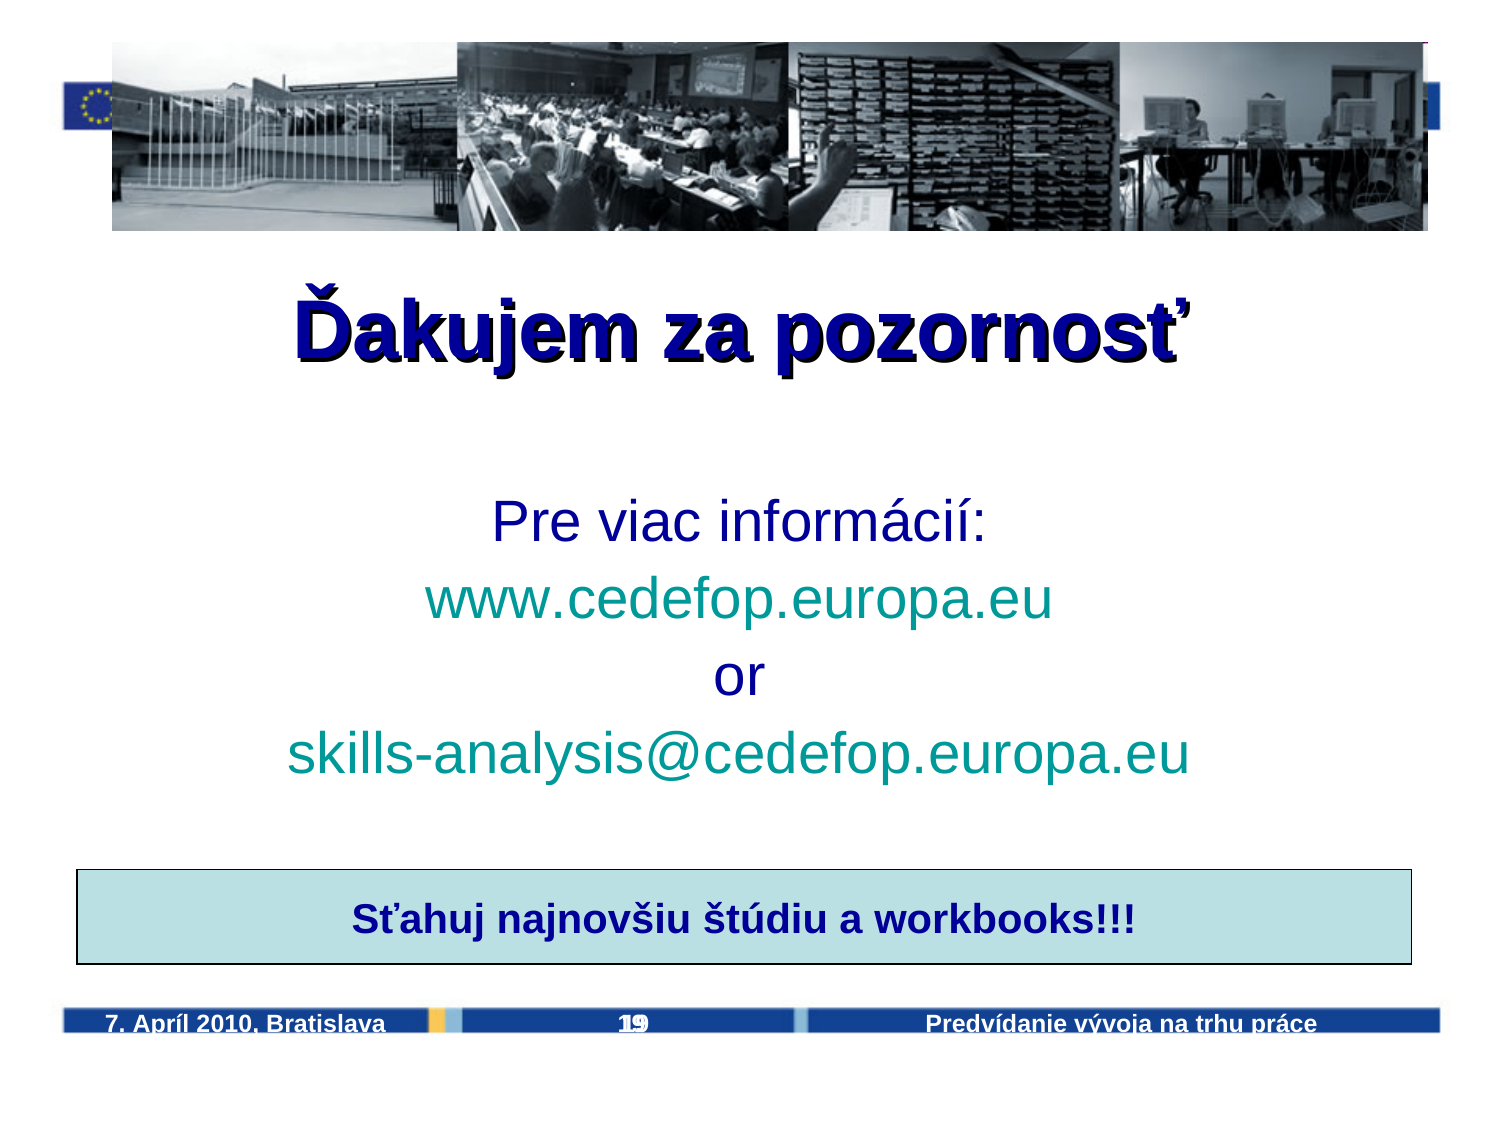

# Ďakujem za pozornosť
Pre viac informácií:
www.cedefop.europa.eu
or
skills-analysis@cedefop.europa.eu
Sťahuj najnovšiu štúdiu a workbooks!!!